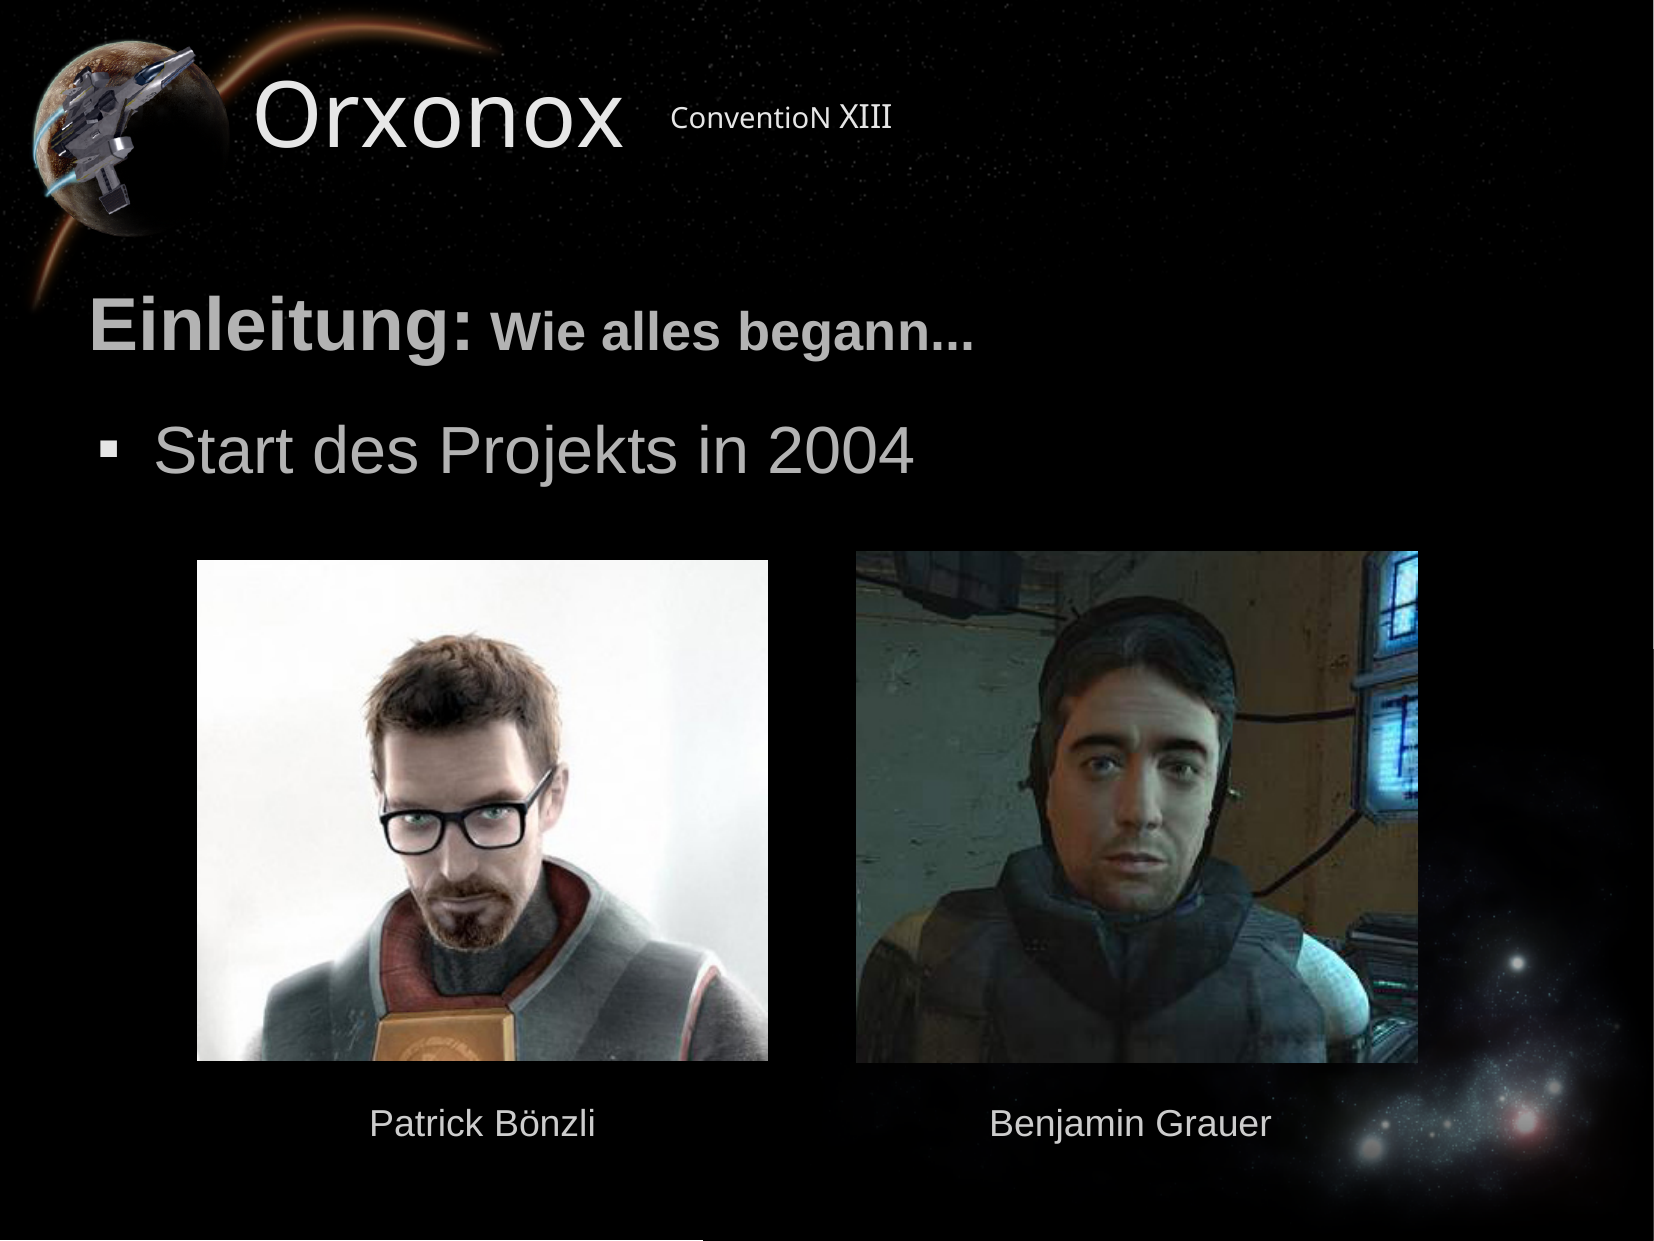

# Einleitung: Wie alles begann...
Start des Projekts in 2004
Patrick Bönzli
Benjamin Grauer